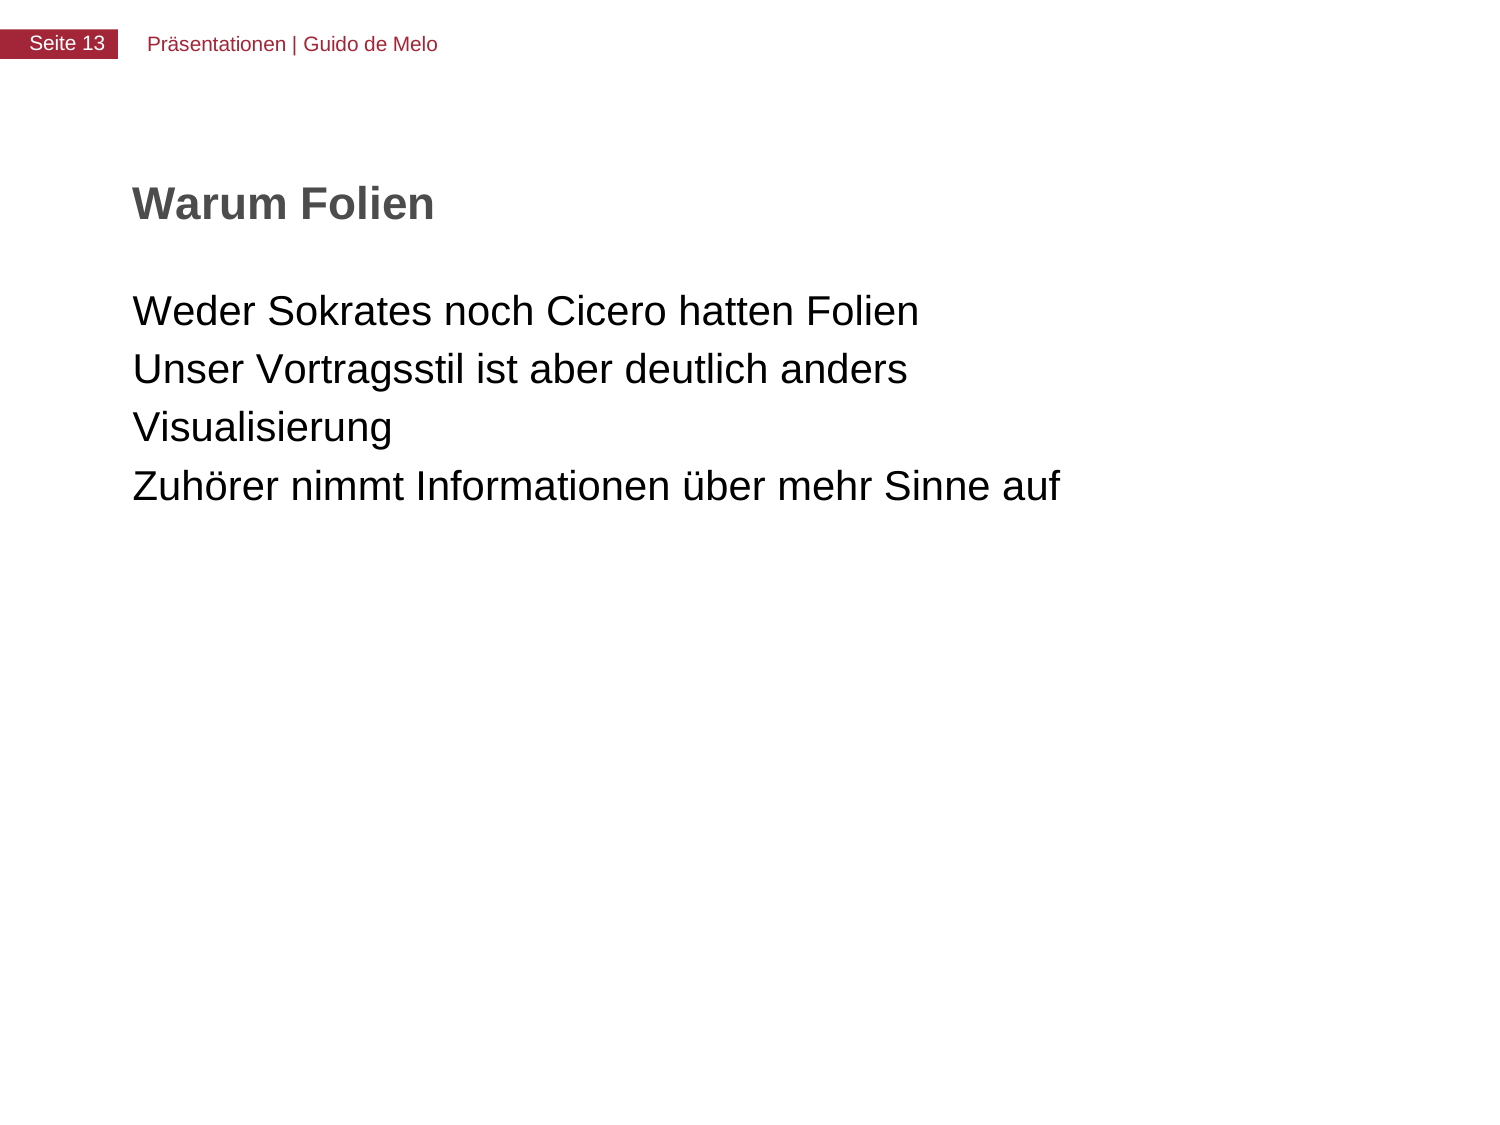

# Warum Folien
Weder Sokrates noch Cicero hatten Folien
Unser Vortragsstil ist aber deutlich anders
Visualisierung
Zuhörer nimmt Informationen über mehr Sinne auf